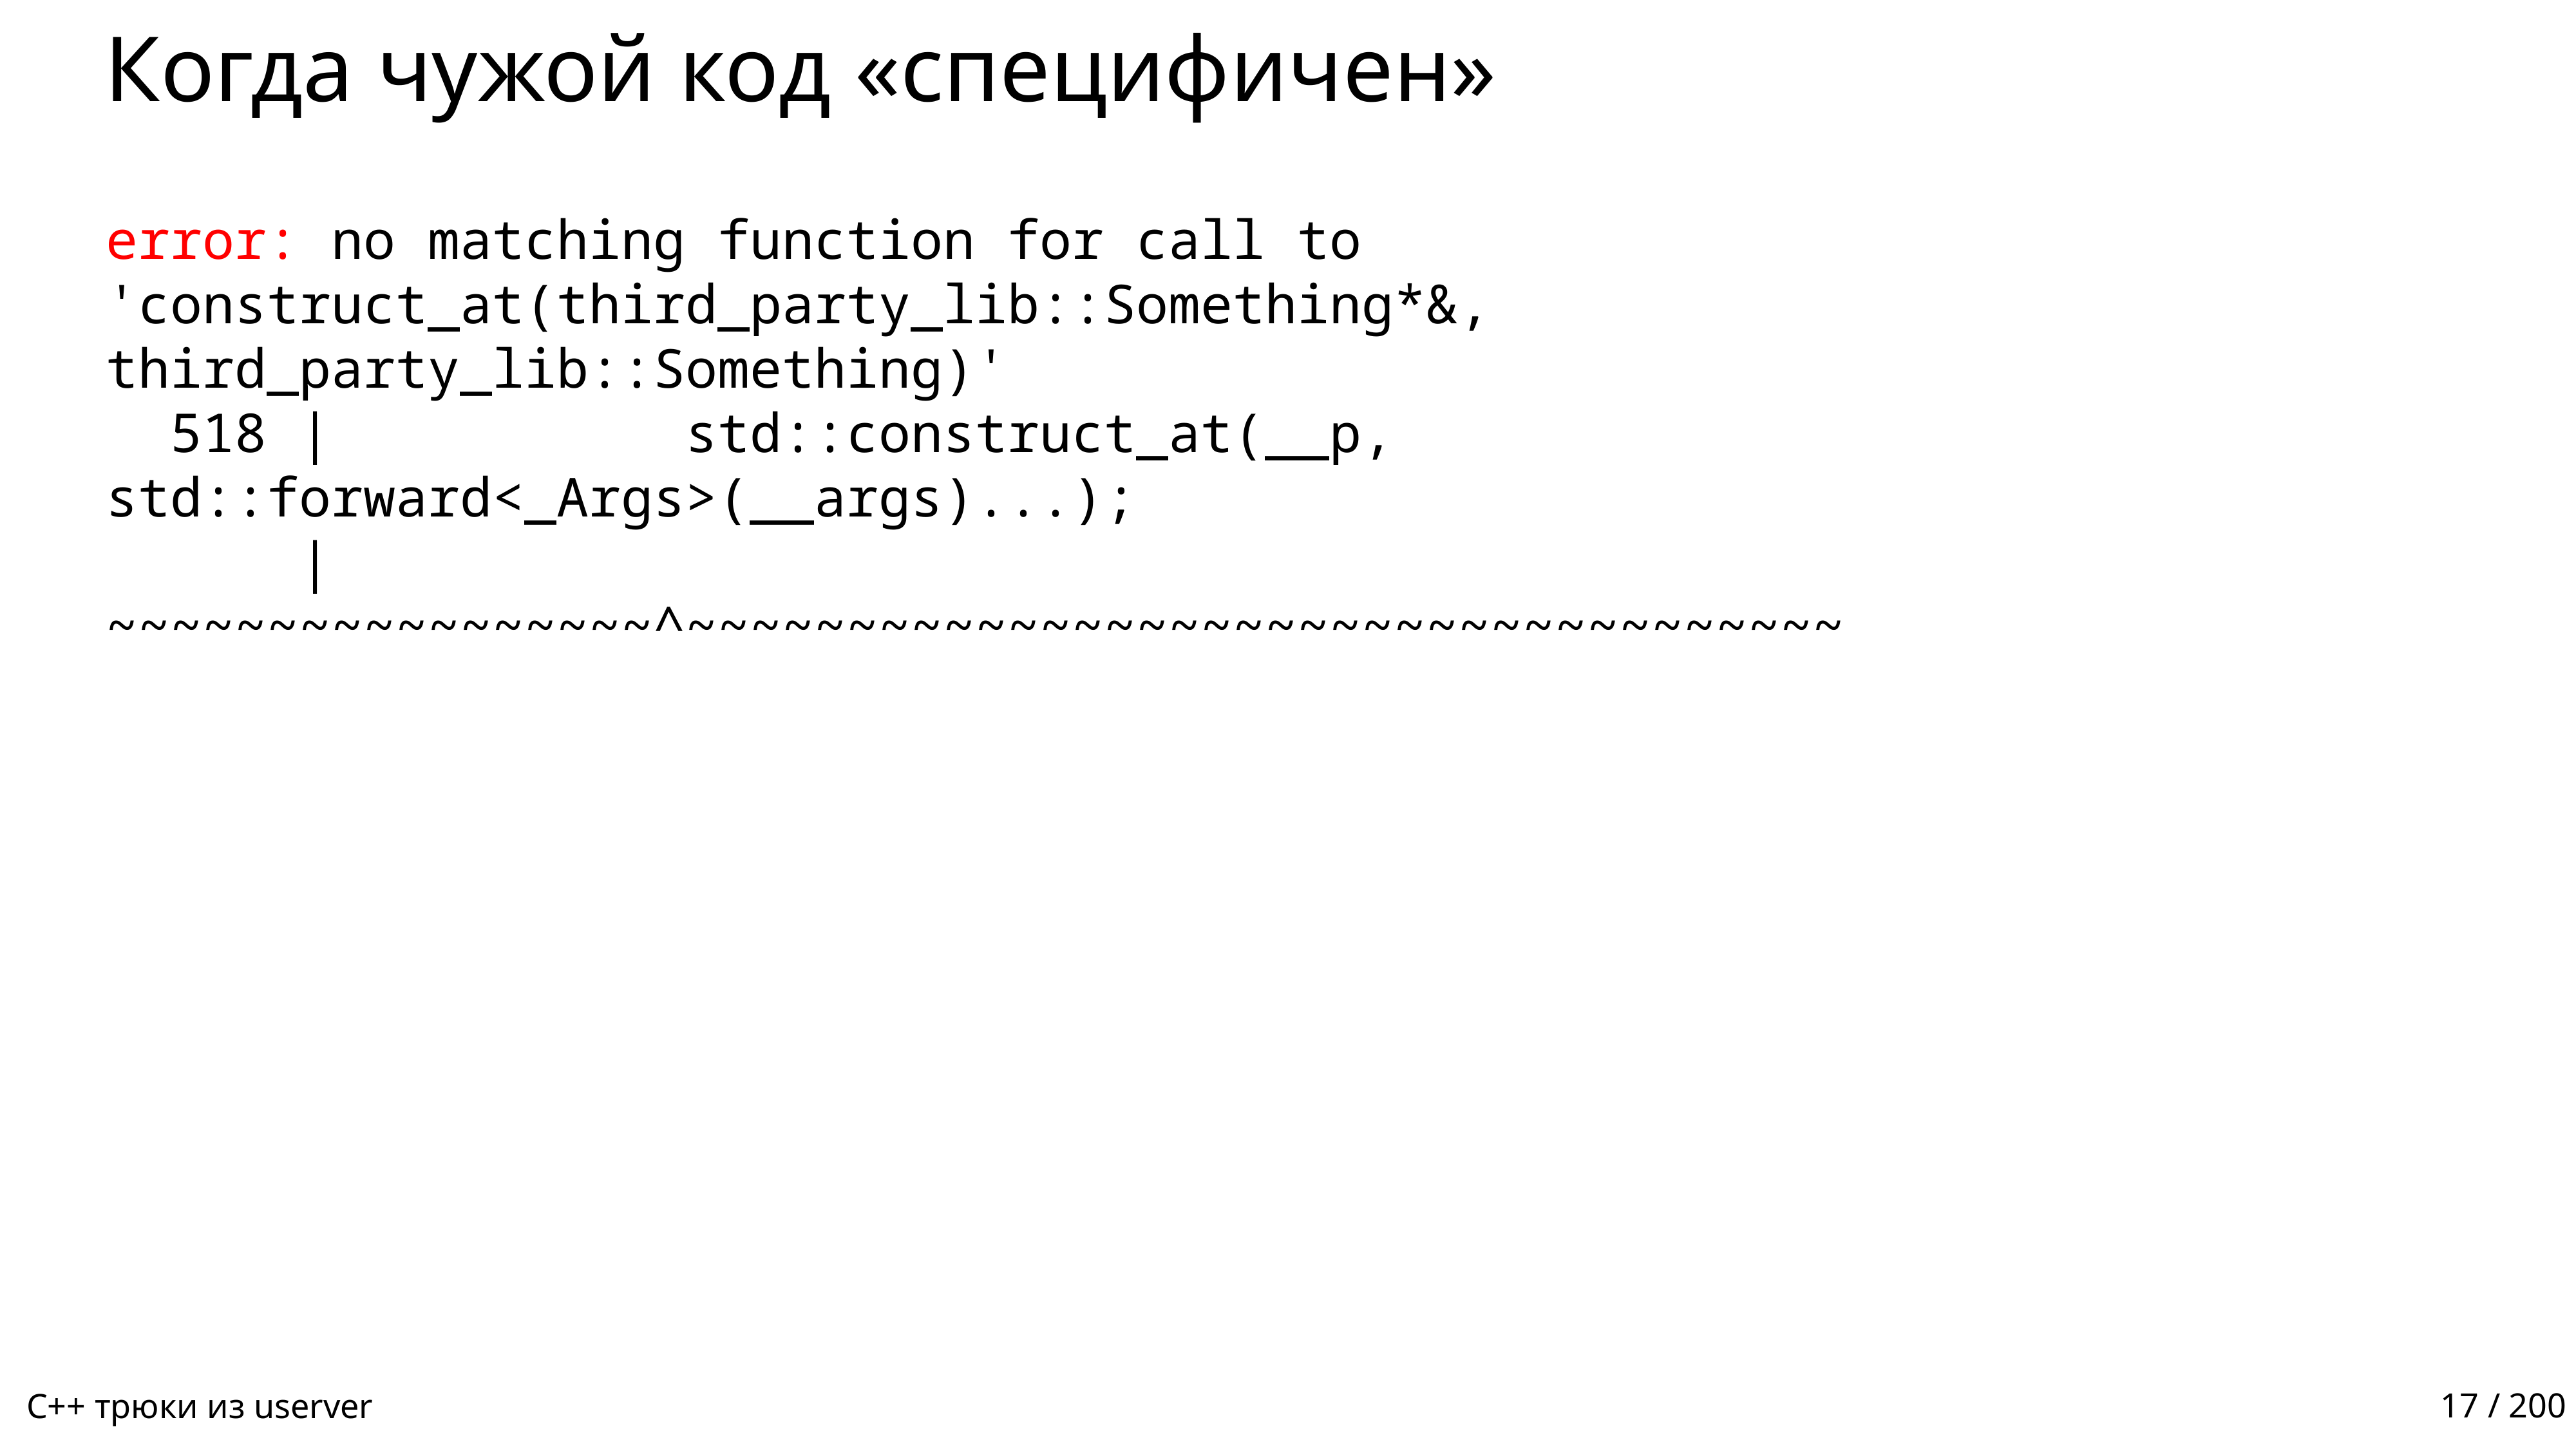

Когда чужой код «специфичен»
# error: no matching function for call to 'construct_at(third_party_lib::Something*&, third_party_lib::Something)'
 518 | std::construct_at(__p, std::forward<_Args>(__args)...);
 | ~~~~~~~~~~~~~~~~~^~~~~~~~~~~~~~~~~~~~~~~~~~~~~~~~~~~~~
C++ трюки из userver